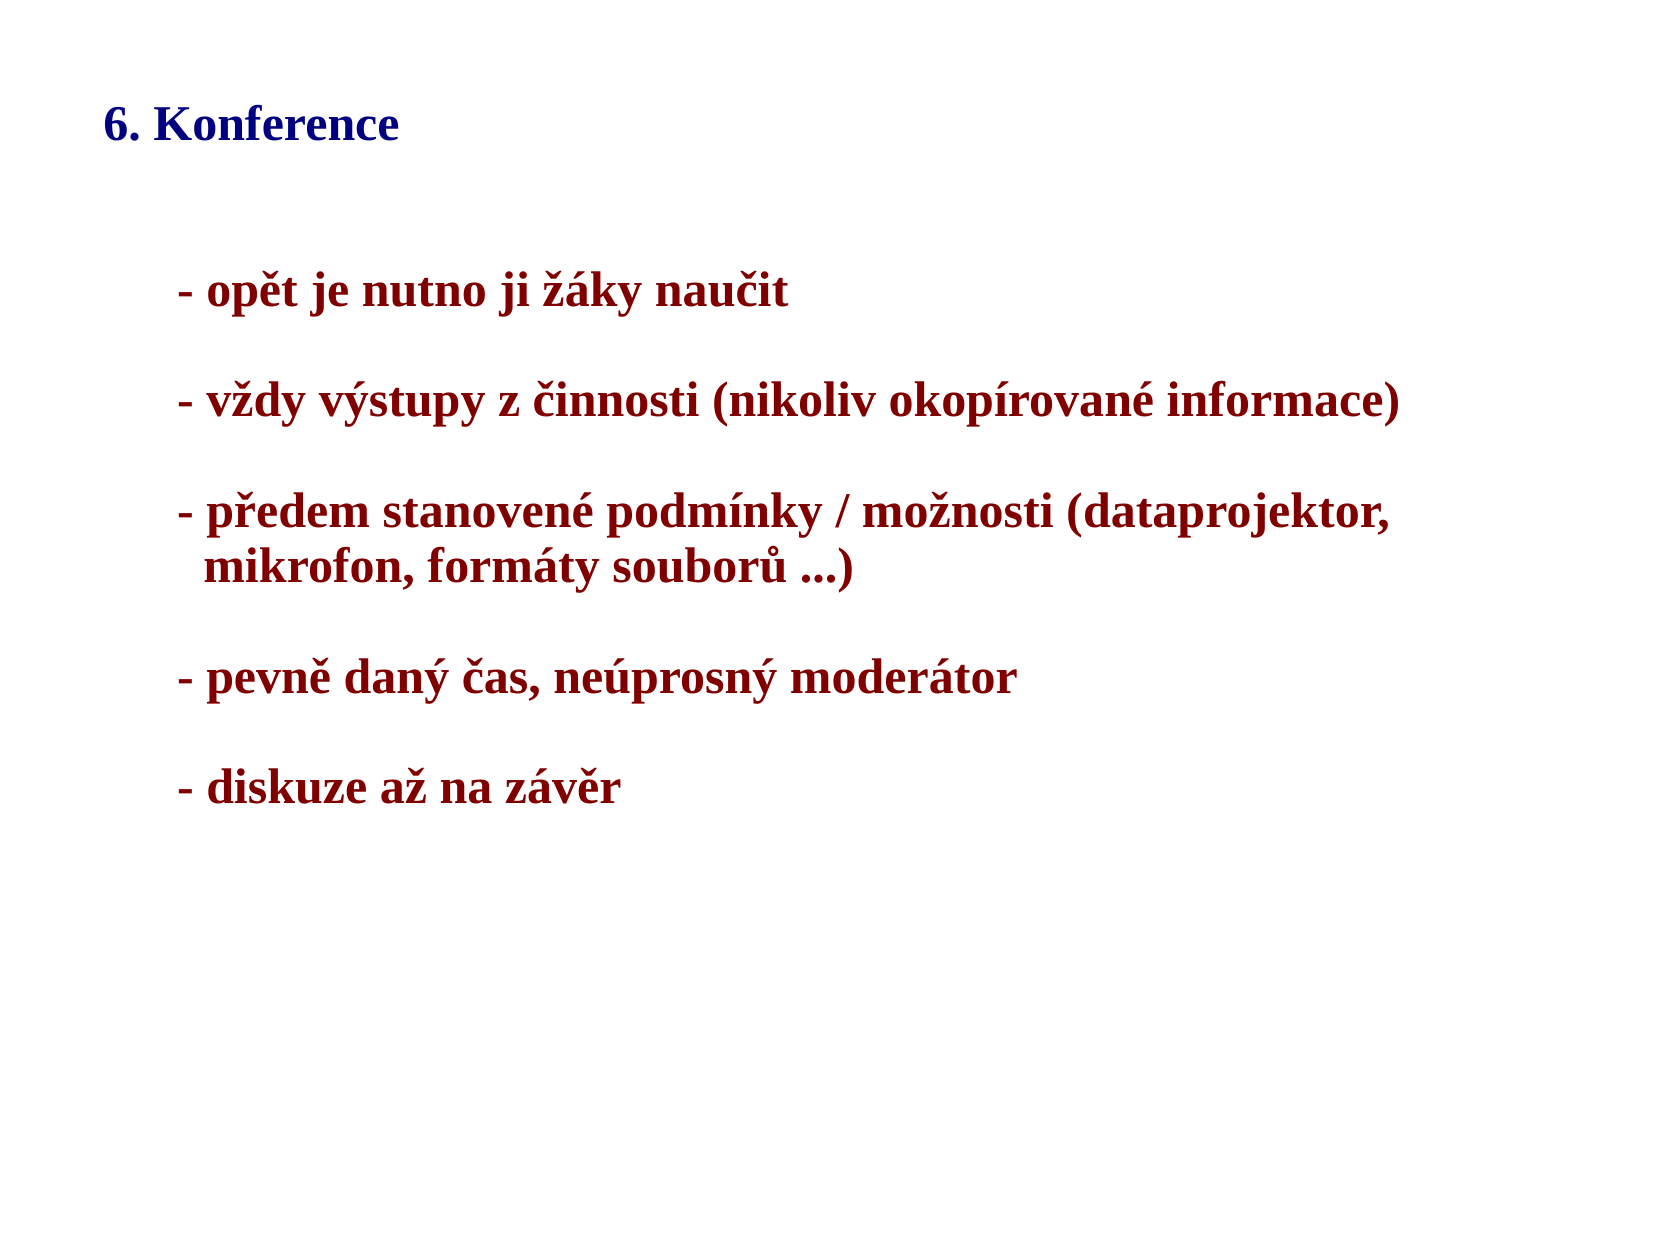

6. Konference
	- opět je nutno ji žáky naučit
	- vždy výstupy z činnosti (nikoliv okopírované informace)
	- předem stanovené podmínky / možnosti (dataprojektor,
 mikrofon, formáty souborů ...)
	- pevně daný čas, neúprosný moderátor
	- diskuze až na závěr